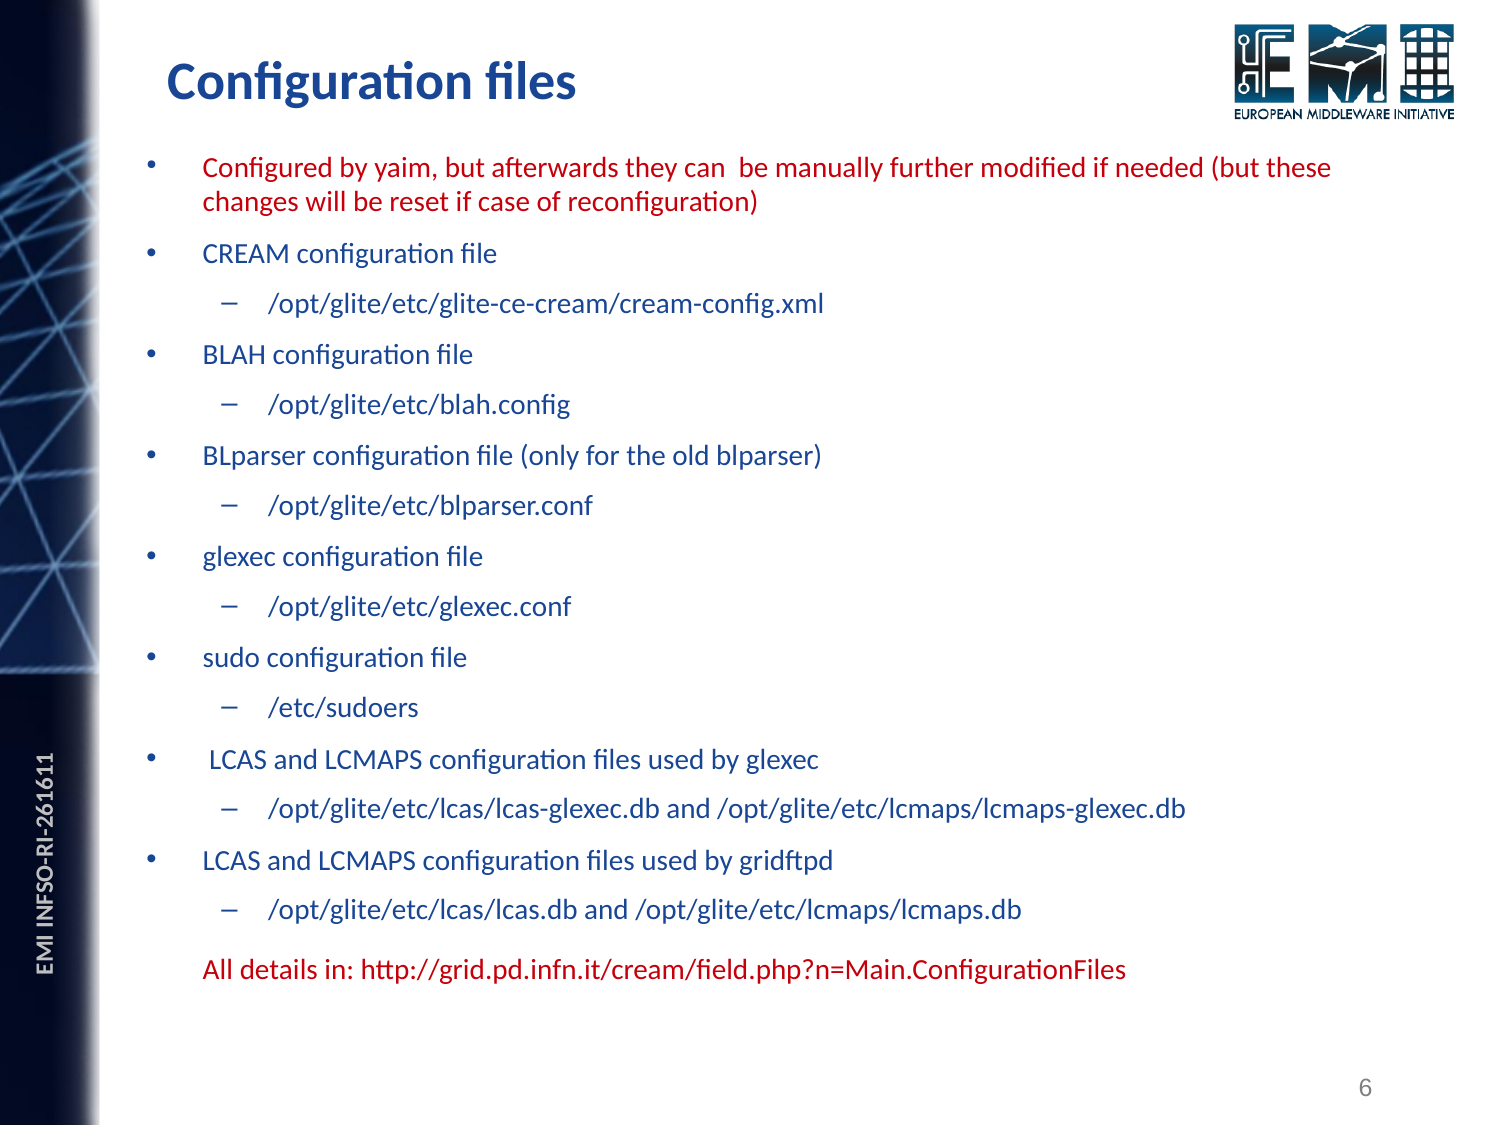

Configuration files
# Configured by yaim, but afterwards they can be manually further modified if needed (but these changes will be reset if case of reconfiguration)
CREAM configuration file
/opt/glite/etc/glite-ce-cream/cream-config.xml
BLAH configuration file
/opt/glite/etc/blah.config
BLparser configuration file (only for the old blparser)
/opt/glite/etc/blparser.conf
glexec configuration file
/opt/glite/etc/glexec.conf
sudo configuration file
/etc/sudoers
 LCAS and LCMAPS configuration files used by glexec
/opt/glite/etc/lcas/lcas-glexec.db and /opt/glite/etc/lcmaps/lcmaps-glexec.db
LCAS and LCMAPS configuration files used by gridftpd
/opt/glite/etc/lcas/lcas.db and /opt/glite/etc/lcmaps/lcmaps.db
All details in: http://grid.pd.infn.it/cream/field.php?n=Main.ConfigurationFiles